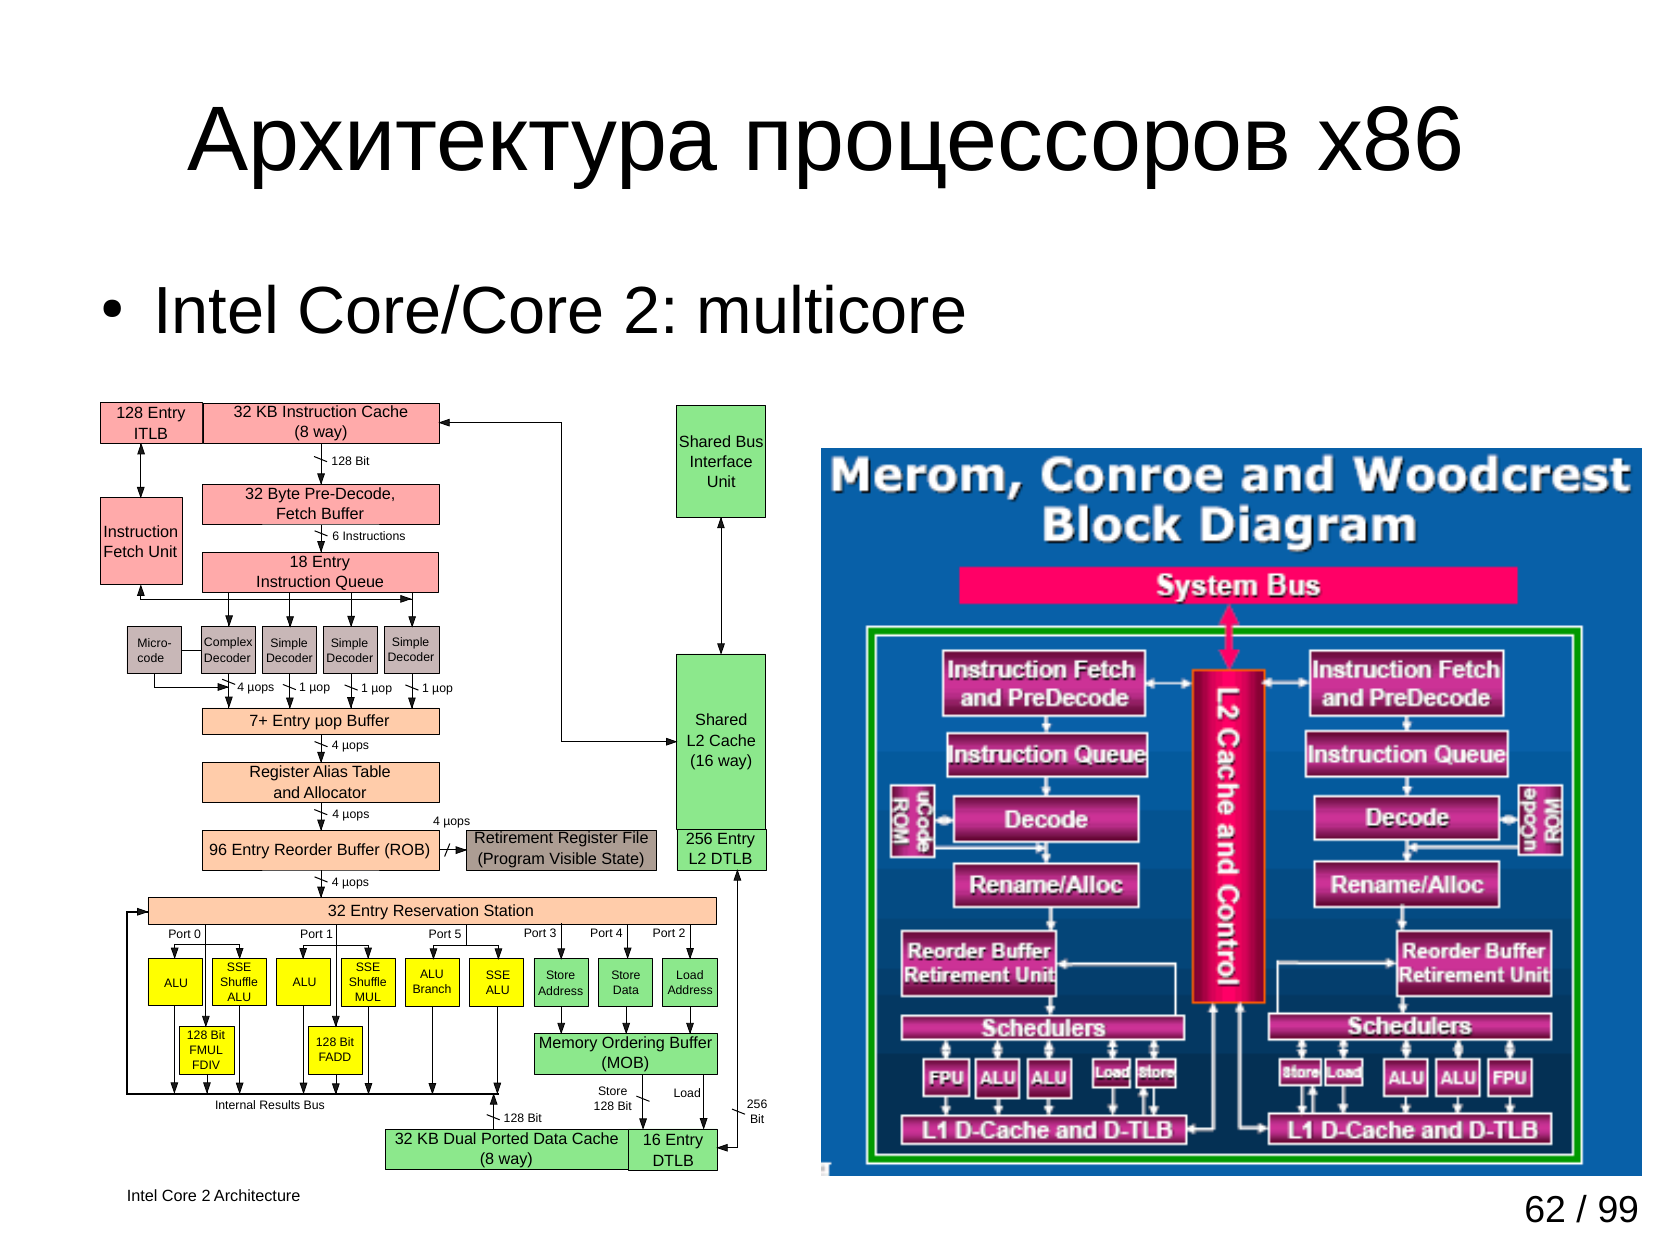

Архитектура процессоров x86
# Intel Core/Core 2: multicore